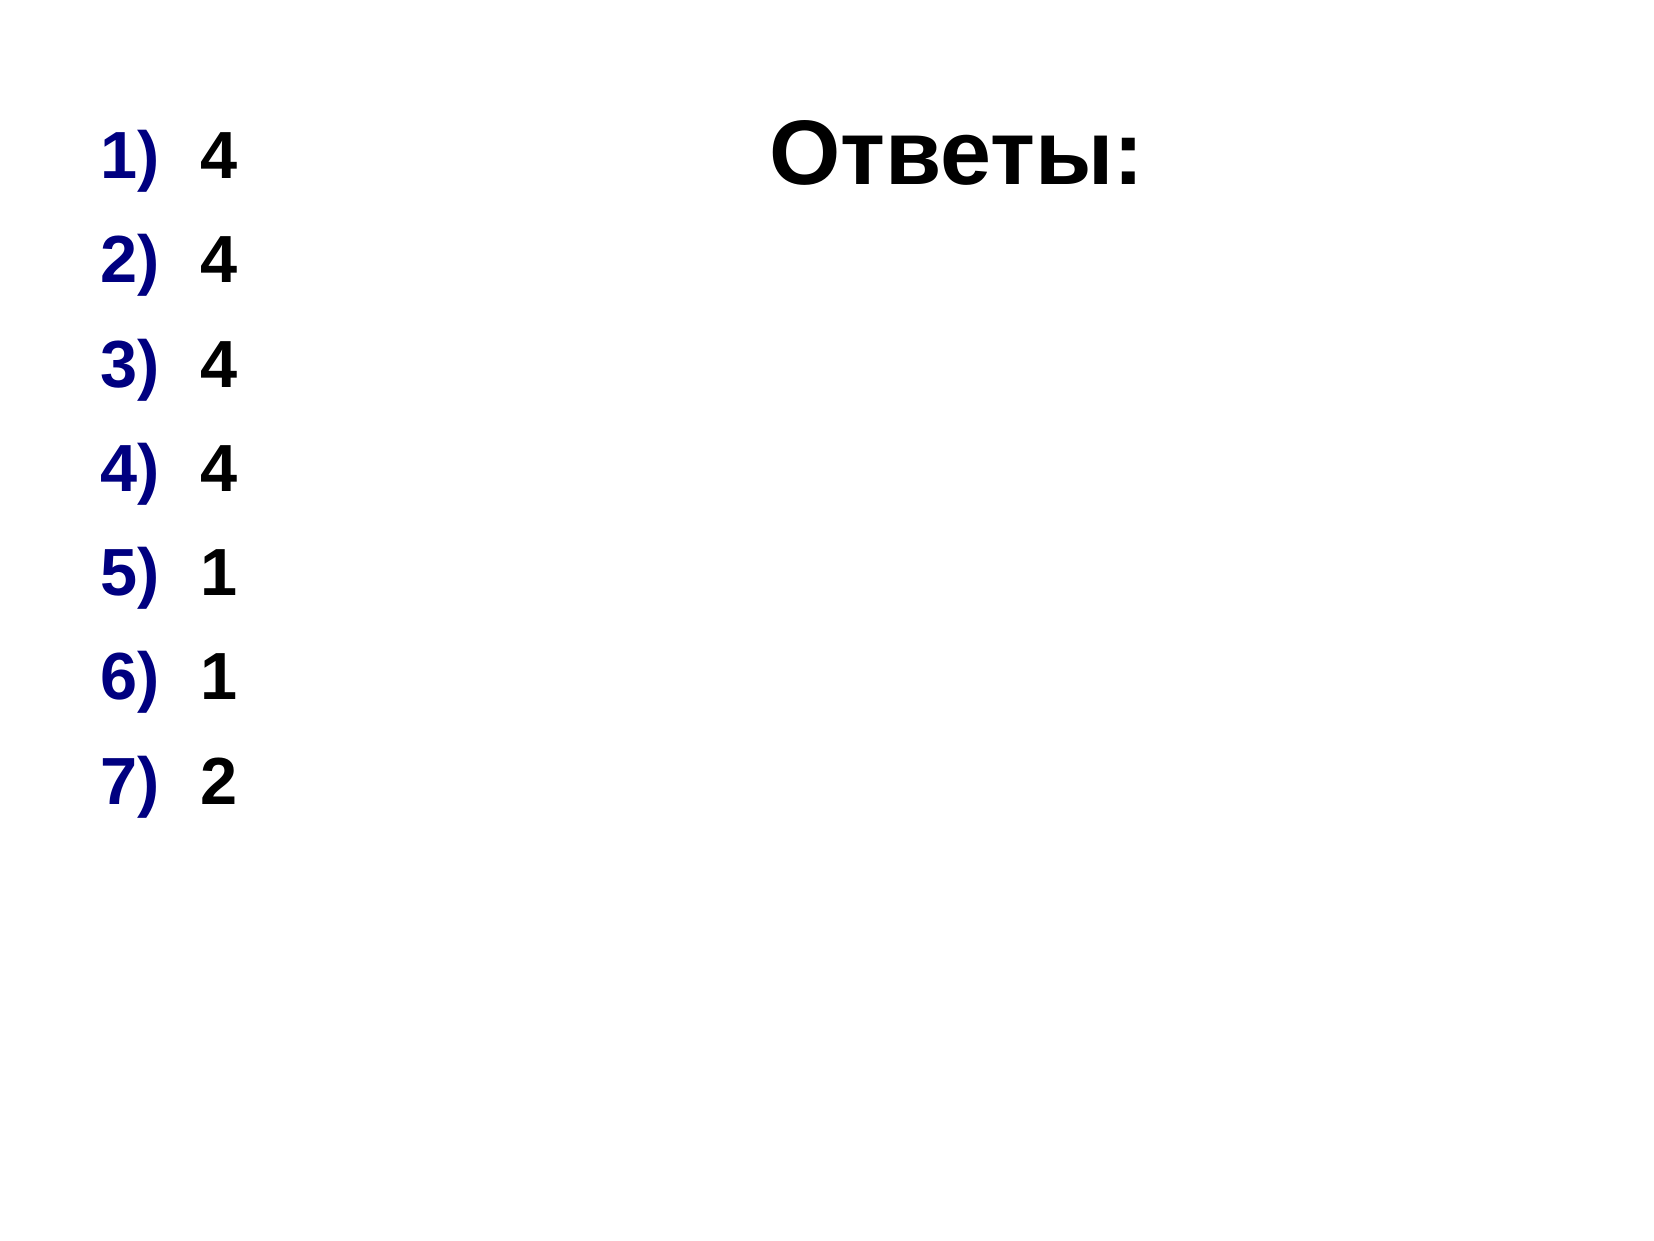

# Ответы:
4
4
4
4
1
1
2